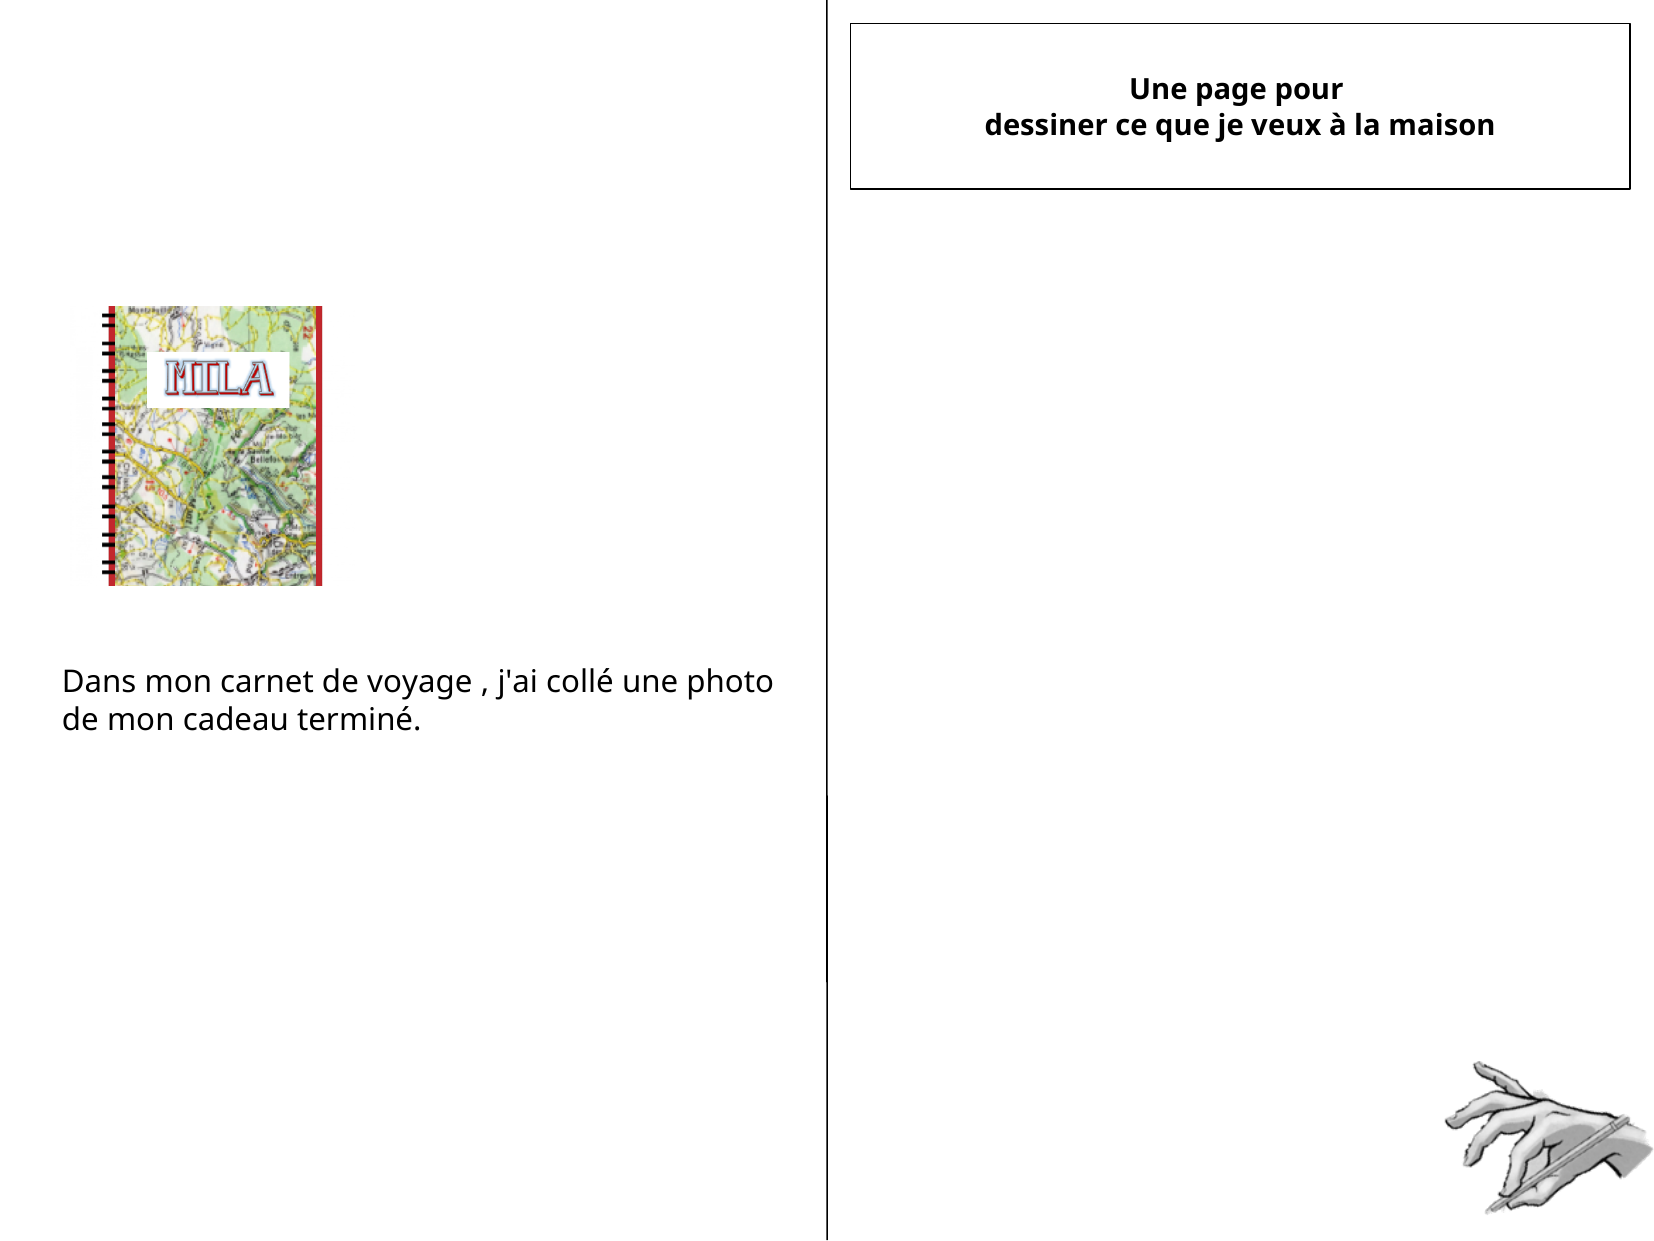

Une page pour
dessiner ce que je veux à la maison
Dans mon carnet de voyage , j'ai collé une photo de mon cadeau terminé.